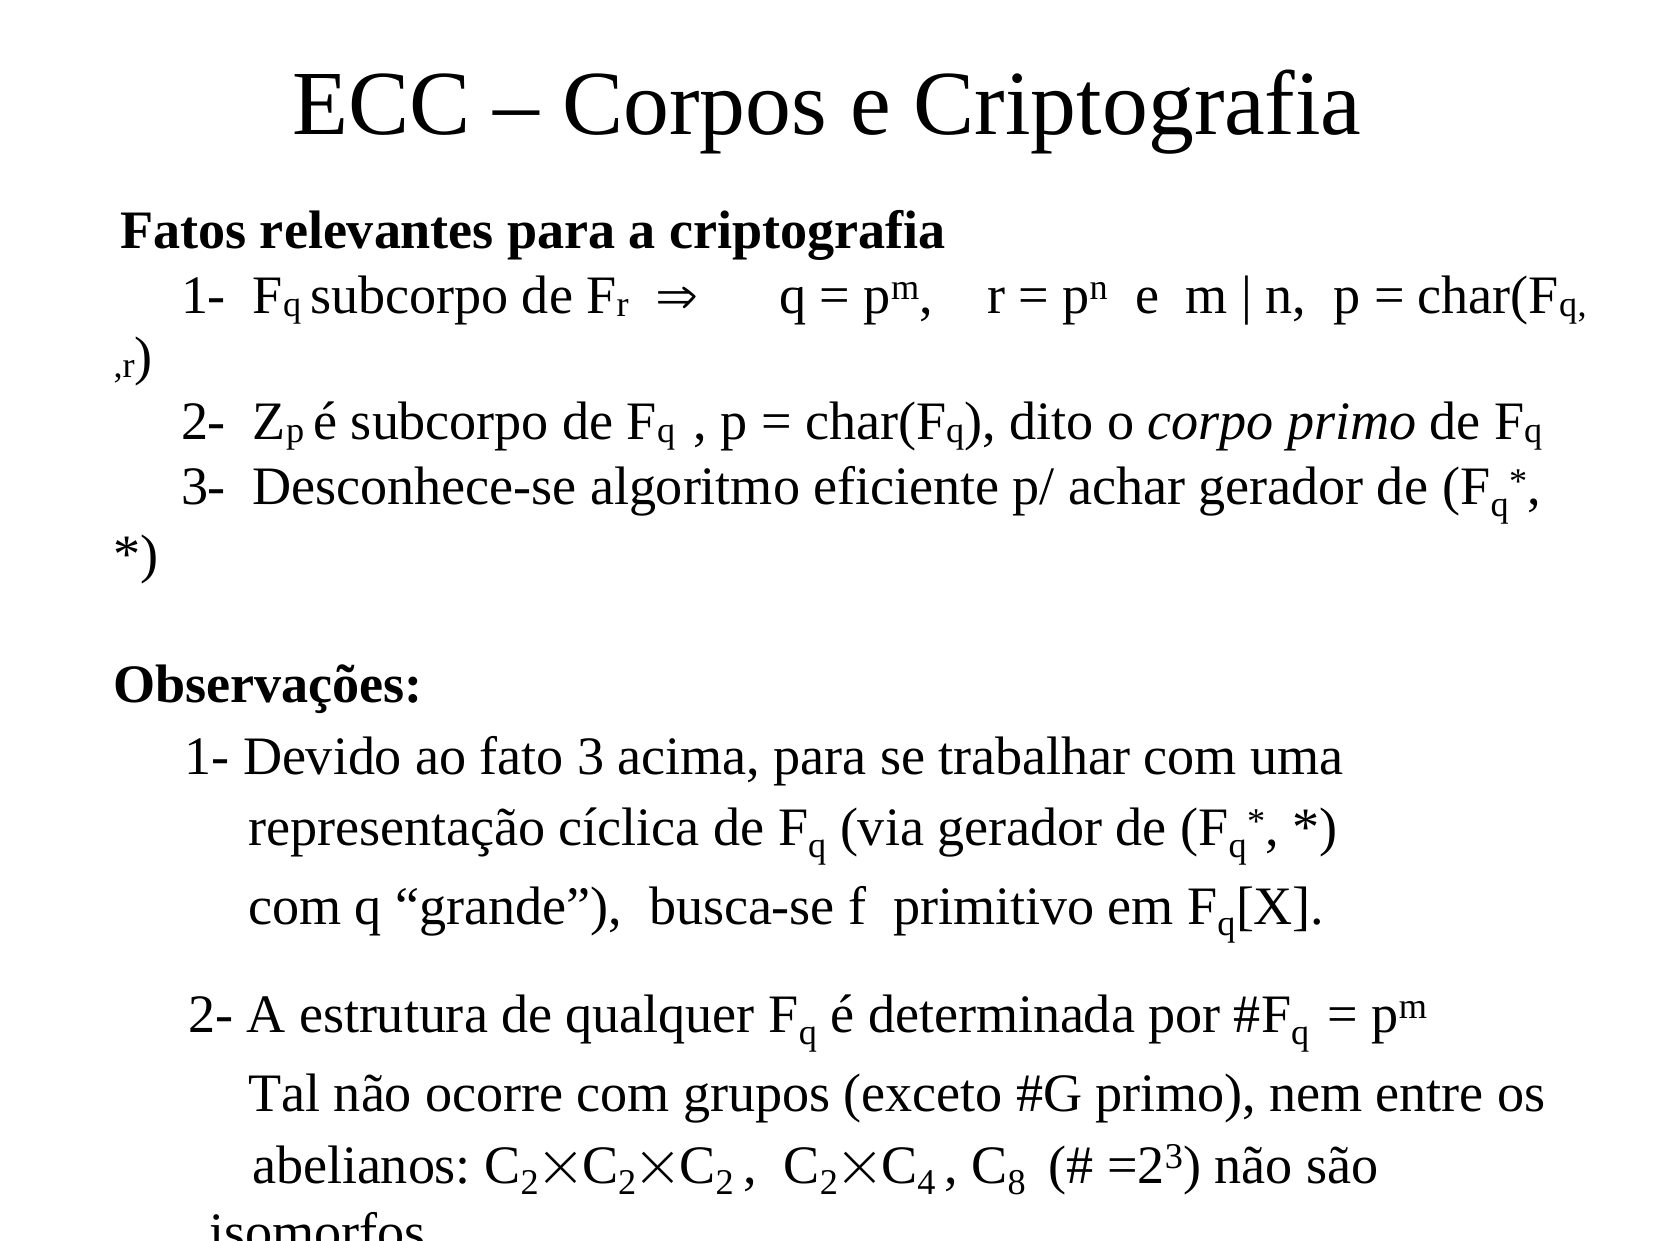

# ECC – Corpos e Criptografia
Fatos relevantes para a criptografia
1- Fq subcorpo de Fr q = pm,r = pn e m | n, p = char(Fq, ,r)
2- Zp é subcorpo de Fq , p = char(Fq), dito o corpo primo de Fq
3- Desconhece-se algoritmo eficiente p/ achar gerador de (Fq*, *)
Observações:
1- Devido ao fato 3 acima, para se trabalhar com uma
representação cíclica de Fq (via gerador de (Fq*, *)
com q “grande”), busca-se f primitivo em Fq[X].
2- A estrutura de qualquer Fq é determinada por #Fq = pm
Tal não ocorre com grupos (exceto #G primo), nem entre os
abelianos: C2C2C2 , C2C4 , C8 (# =23) não são isomorfos